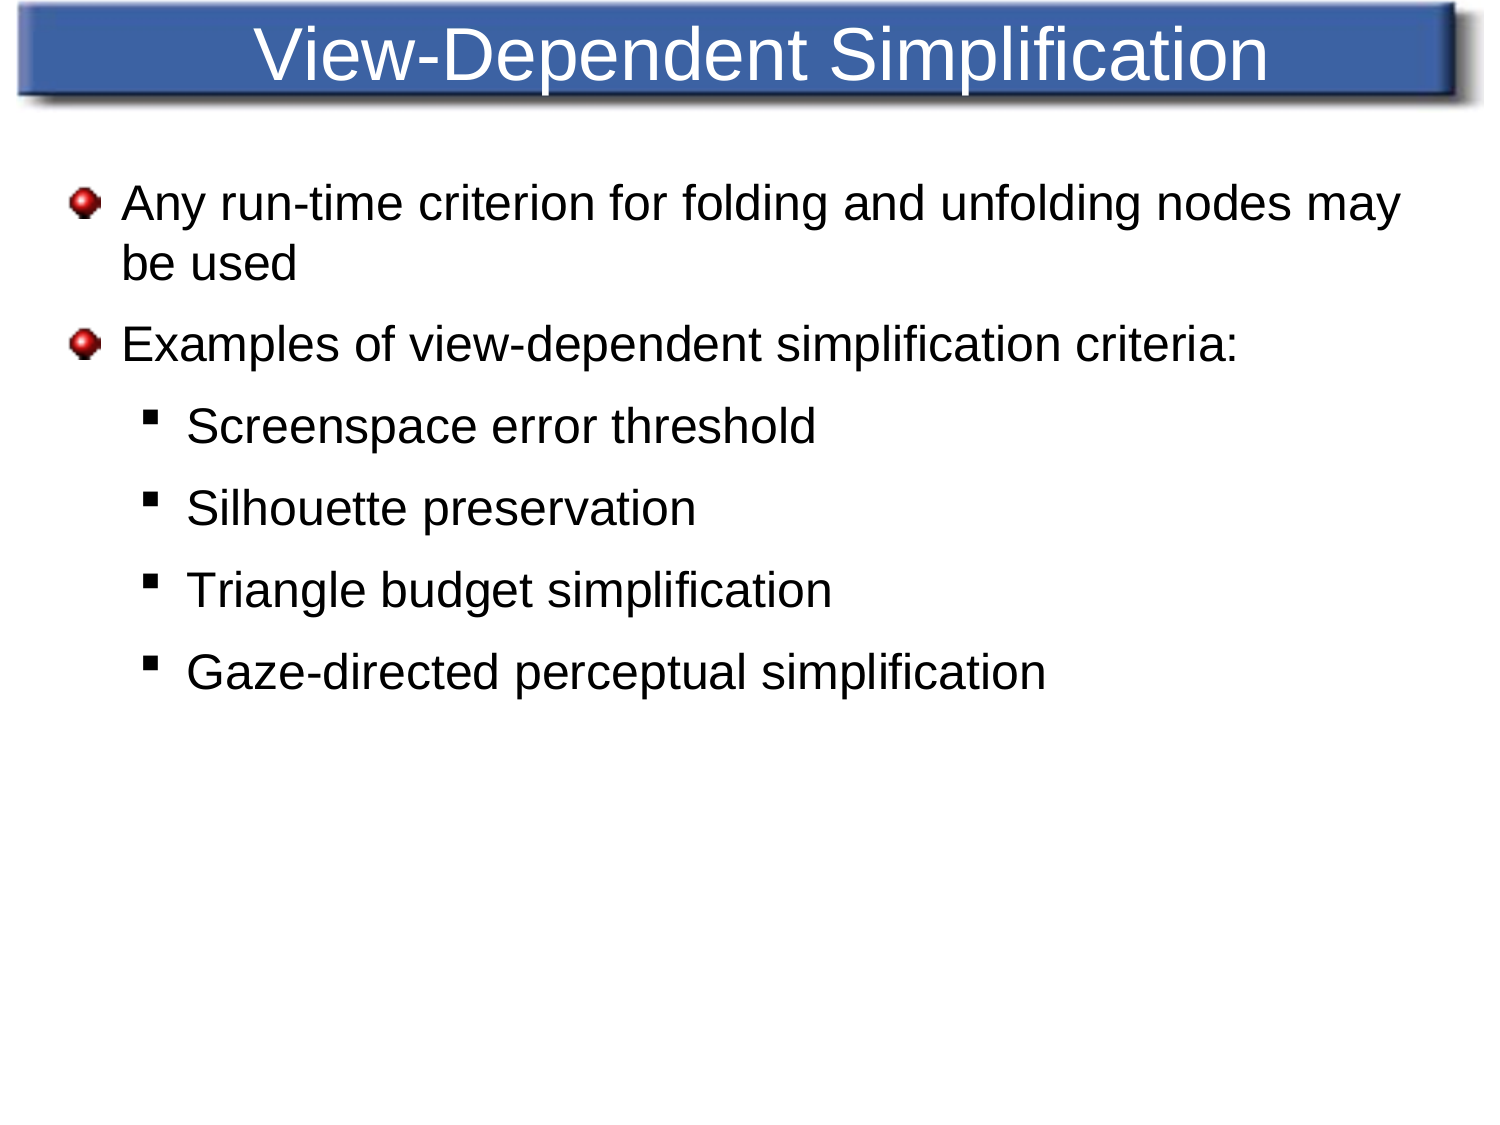

# View-Dependent Simplification
Any run-time criterion for folding and unfolding nodes may be used
Examples of view-dependent simplification criteria:
Screenspace error threshold
Silhouette preservation
Triangle budget simplification
Gaze-directed perceptual simplification